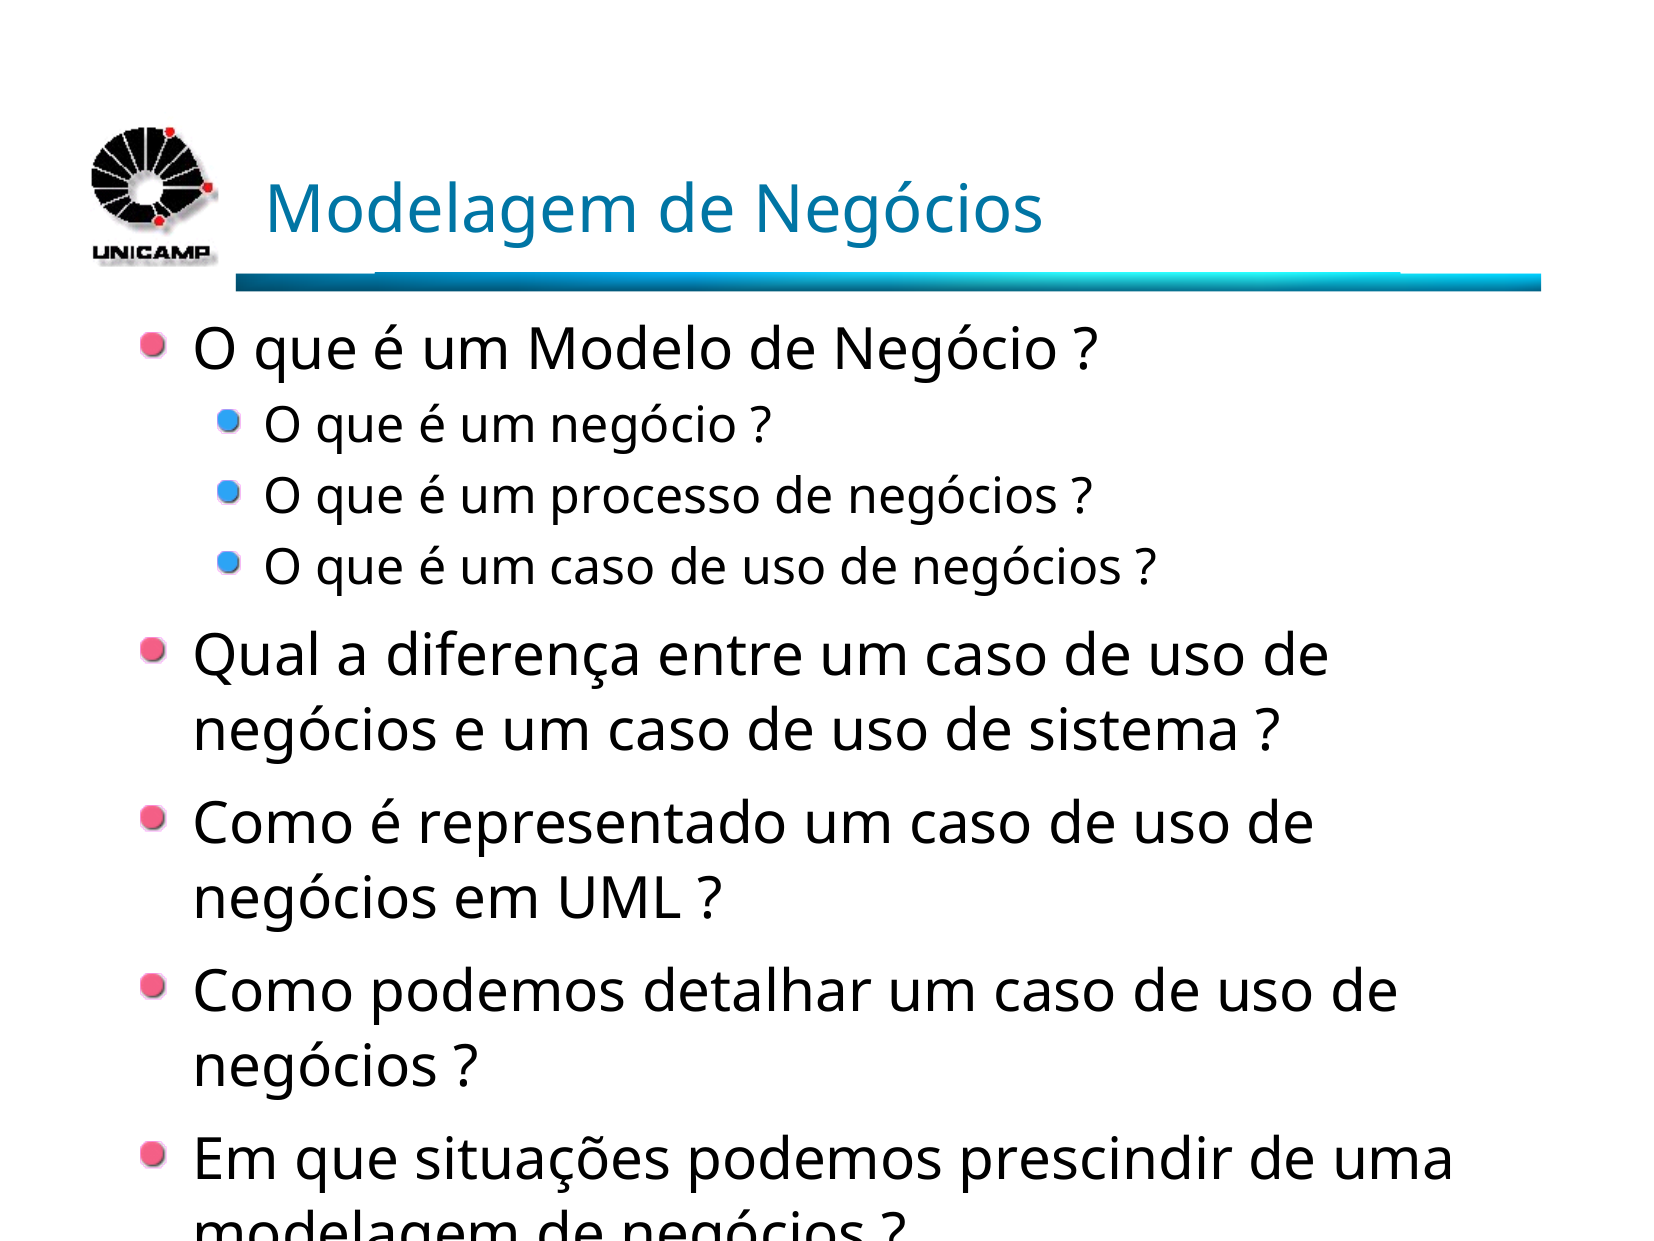

# Modelagem de Negócios
O que é um Modelo de Negócio ?
O que é um negócio ?
O que é um processo de negócios ?
O que é um caso de uso de negócios ?
Qual a diferença entre um caso de uso de negócios e um caso de uso de sistema ?
Como é representado um caso de uso de negócios em UML ?
Como podemos detalhar um caso de uso de negócios ?
Em que situações podemos prescindir de uma modelagem de negócios ?